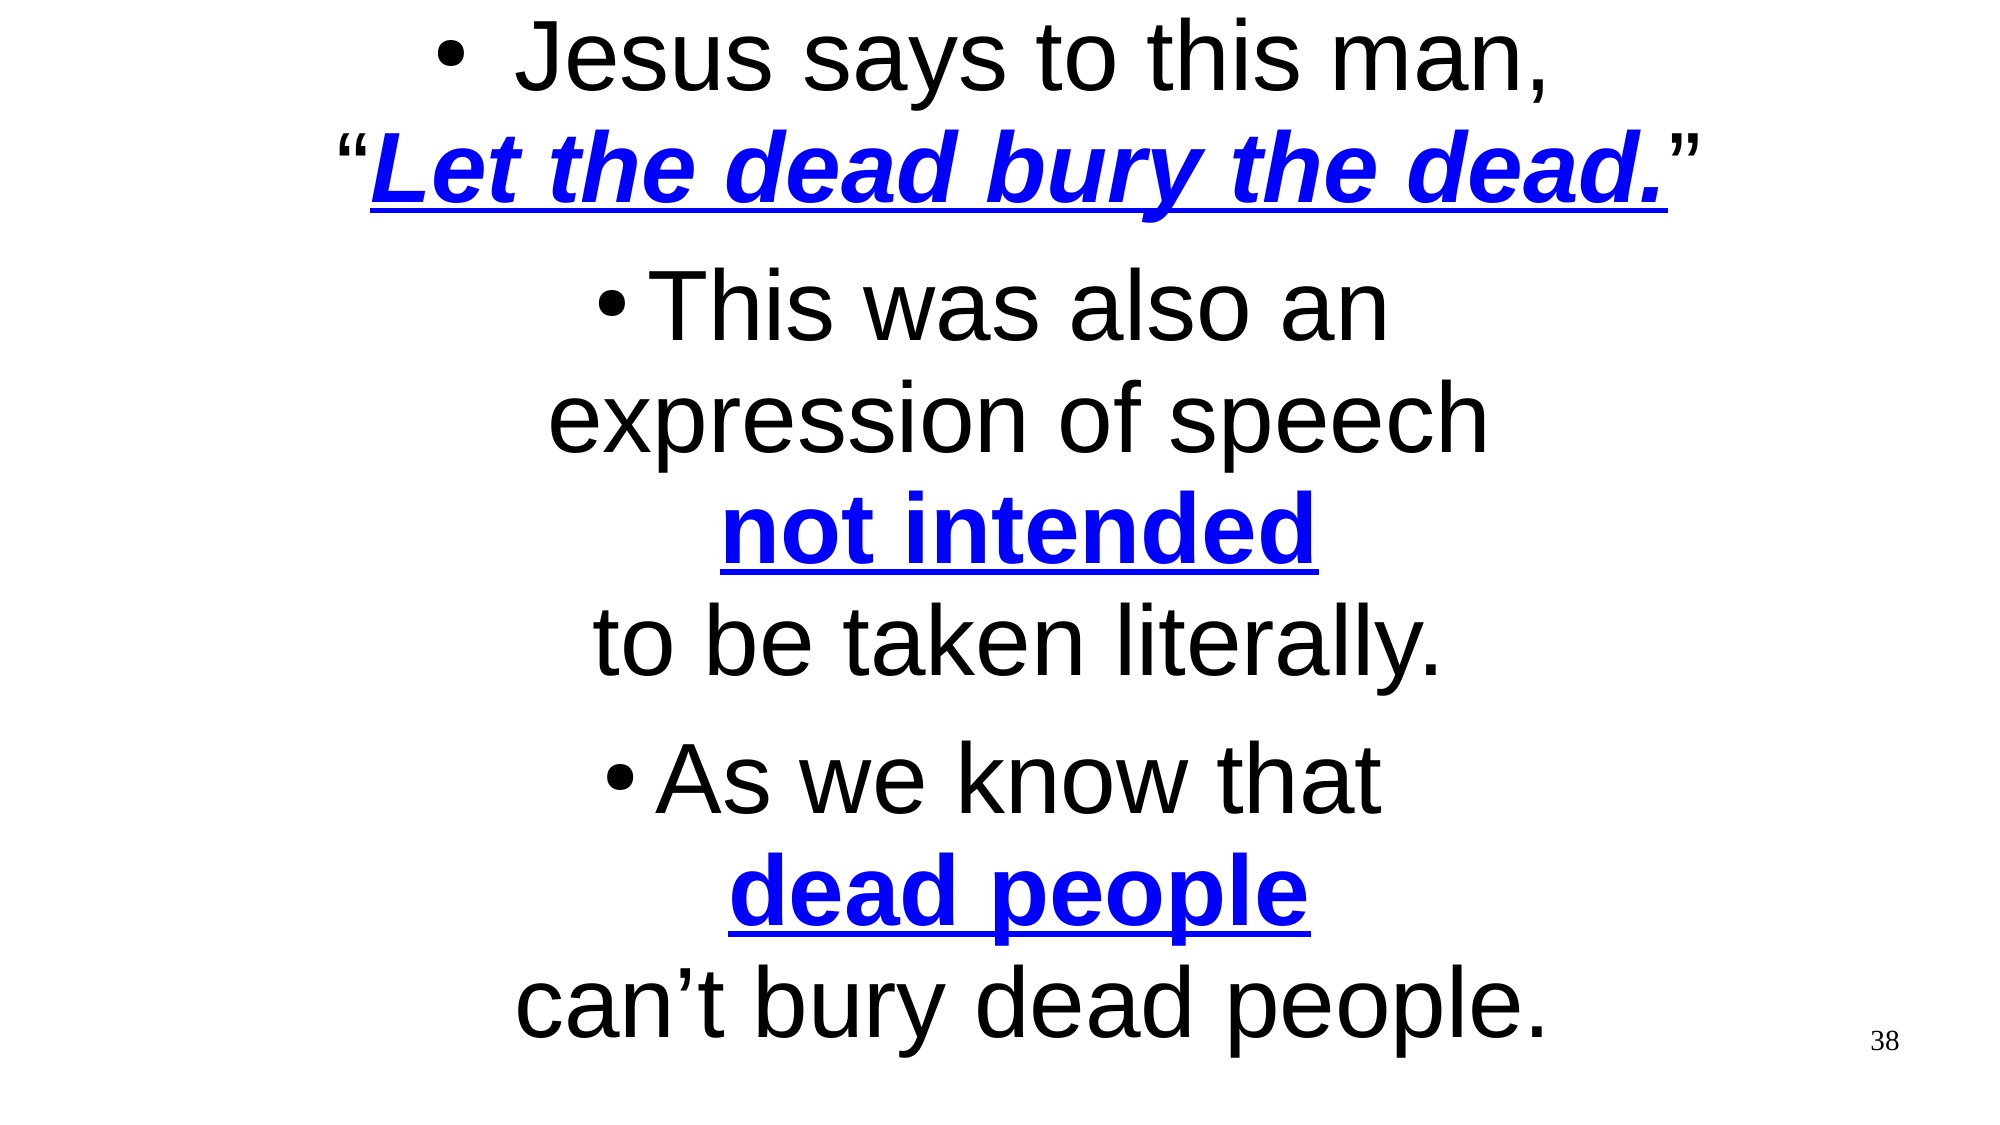

# Jesus says to this man,  “Let the dead bury the dead.”
This was also an
expression of speech
not intended
to be taken literally.
As we know that
dead people
can’t bury dead people.
38